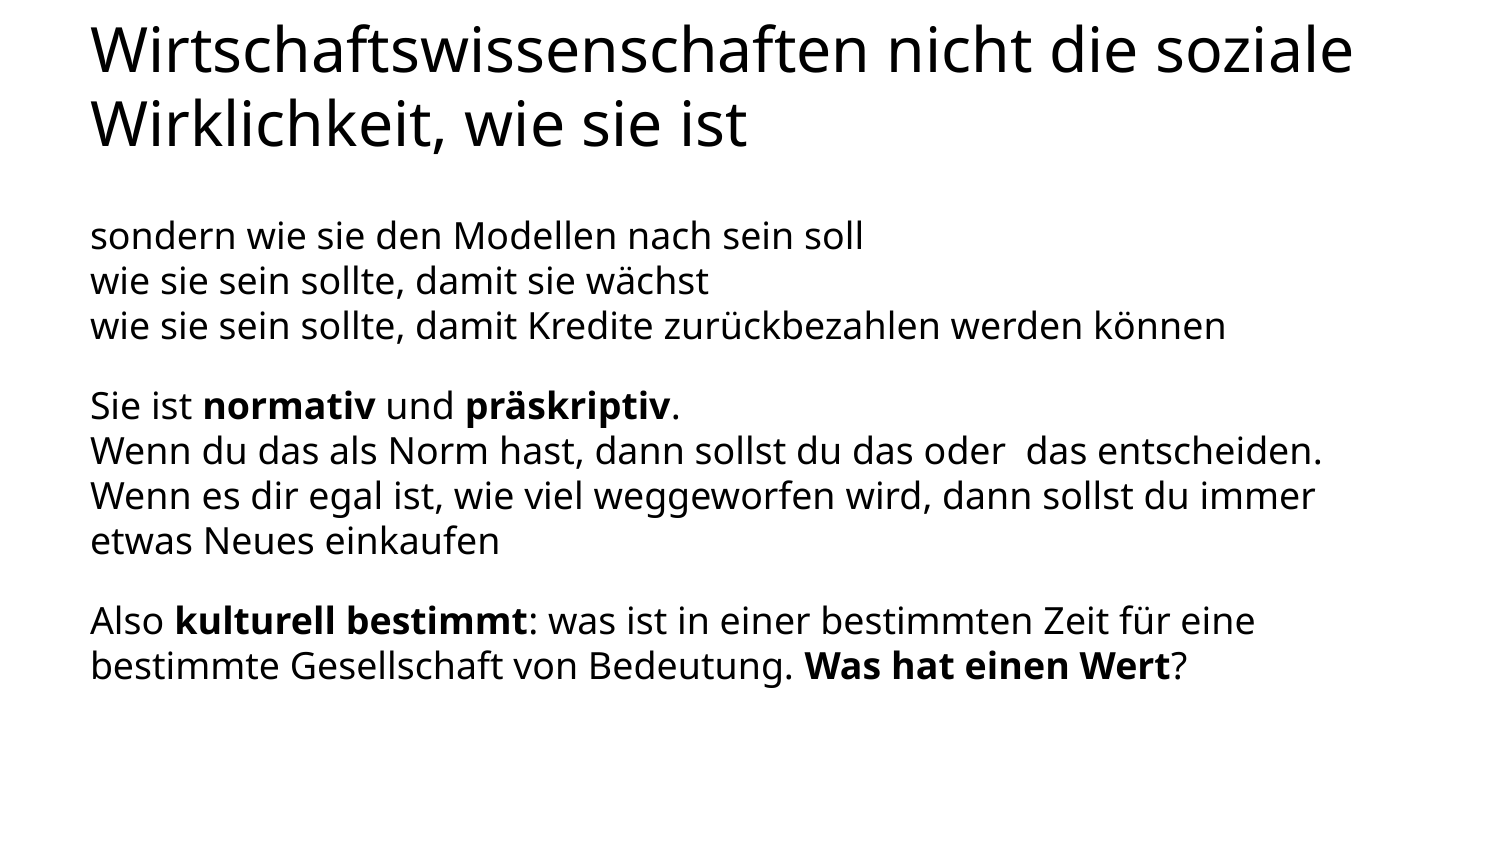

# Also beschreiben die Wirtschaftswissenschaften nicht die soziale Wirklichkeit, wie sie ist
sondern wie sie den Modellen nach sein soll
wie sie sein sollte, damit sie wächst
wie sie sein sollte, damit Kredite zurückbezahlen werden können
Sie ist normativ und präskriptiv.
Wenn du das als Norm hast, dann sollst du das oder das entscheiden.
Wenn es dir egal ist, wie viel weggeworfen wird, dann sollst du immer etwas Neues einkaufen
Also kulturell bestimmt: was ist in einer bestimmten Zeit für eine bestimmte Gesellschaft von Bedeutung. Was hat einen Wert?